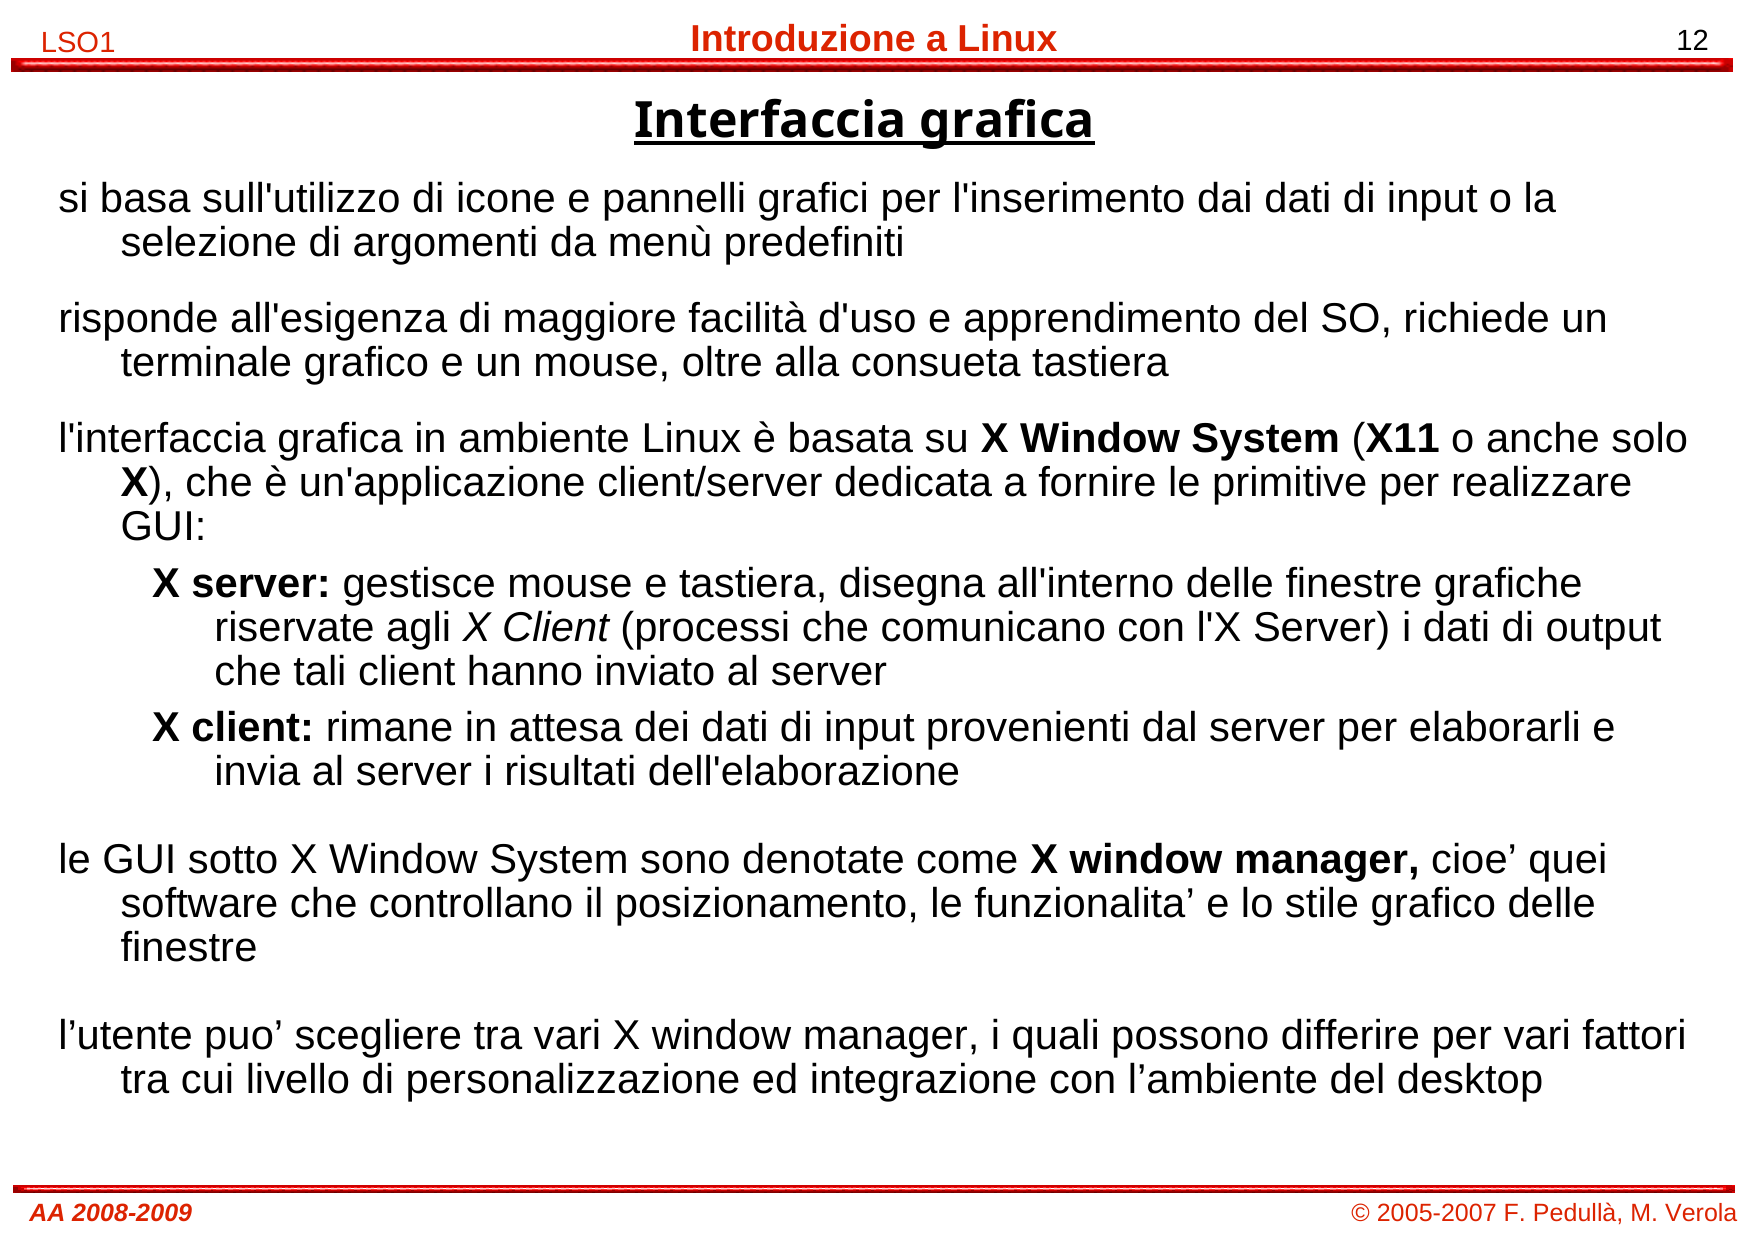

# Interfaccia grafica
si basa sull'utilizzo di icone e pannelli grafici per l'inserimento dai dati di input o la selezione di argomenti da menù predefiniti
risponde all'esigenza di maggiore facilità d'uso e apprendimento del SO, richiede un terminale grafico e un mouse, oltre alla consueta tastiera
l'interfaccia grafica in ambiente Linux è basata su X Window System (X11 o anche solo X), che è un'applicazione client/server dedicata a fornire le primitive per realizzare GUI:
X server: gestisce mouse e tastiera, disegna all'interno delle finestre grafiche riservate agli X Client (processi che comunicano con l'X Server) i dati di output che tali client hanno inviato al server
X client: rimane in attesa dei dati di input provenienti dal server per elaborarli e invia al server i risultati dell'elaborazione
le GUI sotto X Window System sono denotate come X window manager, cioe’ quei software che controllano il posizionamento, le funzionalita’ e lo stile grafico delle finestre
l’utente puo’ scegliere tra vari X window manager, i quali possono differire per vari fattori tra cui livello di personalizzazione ed integrazione con l’ambiente del desktop